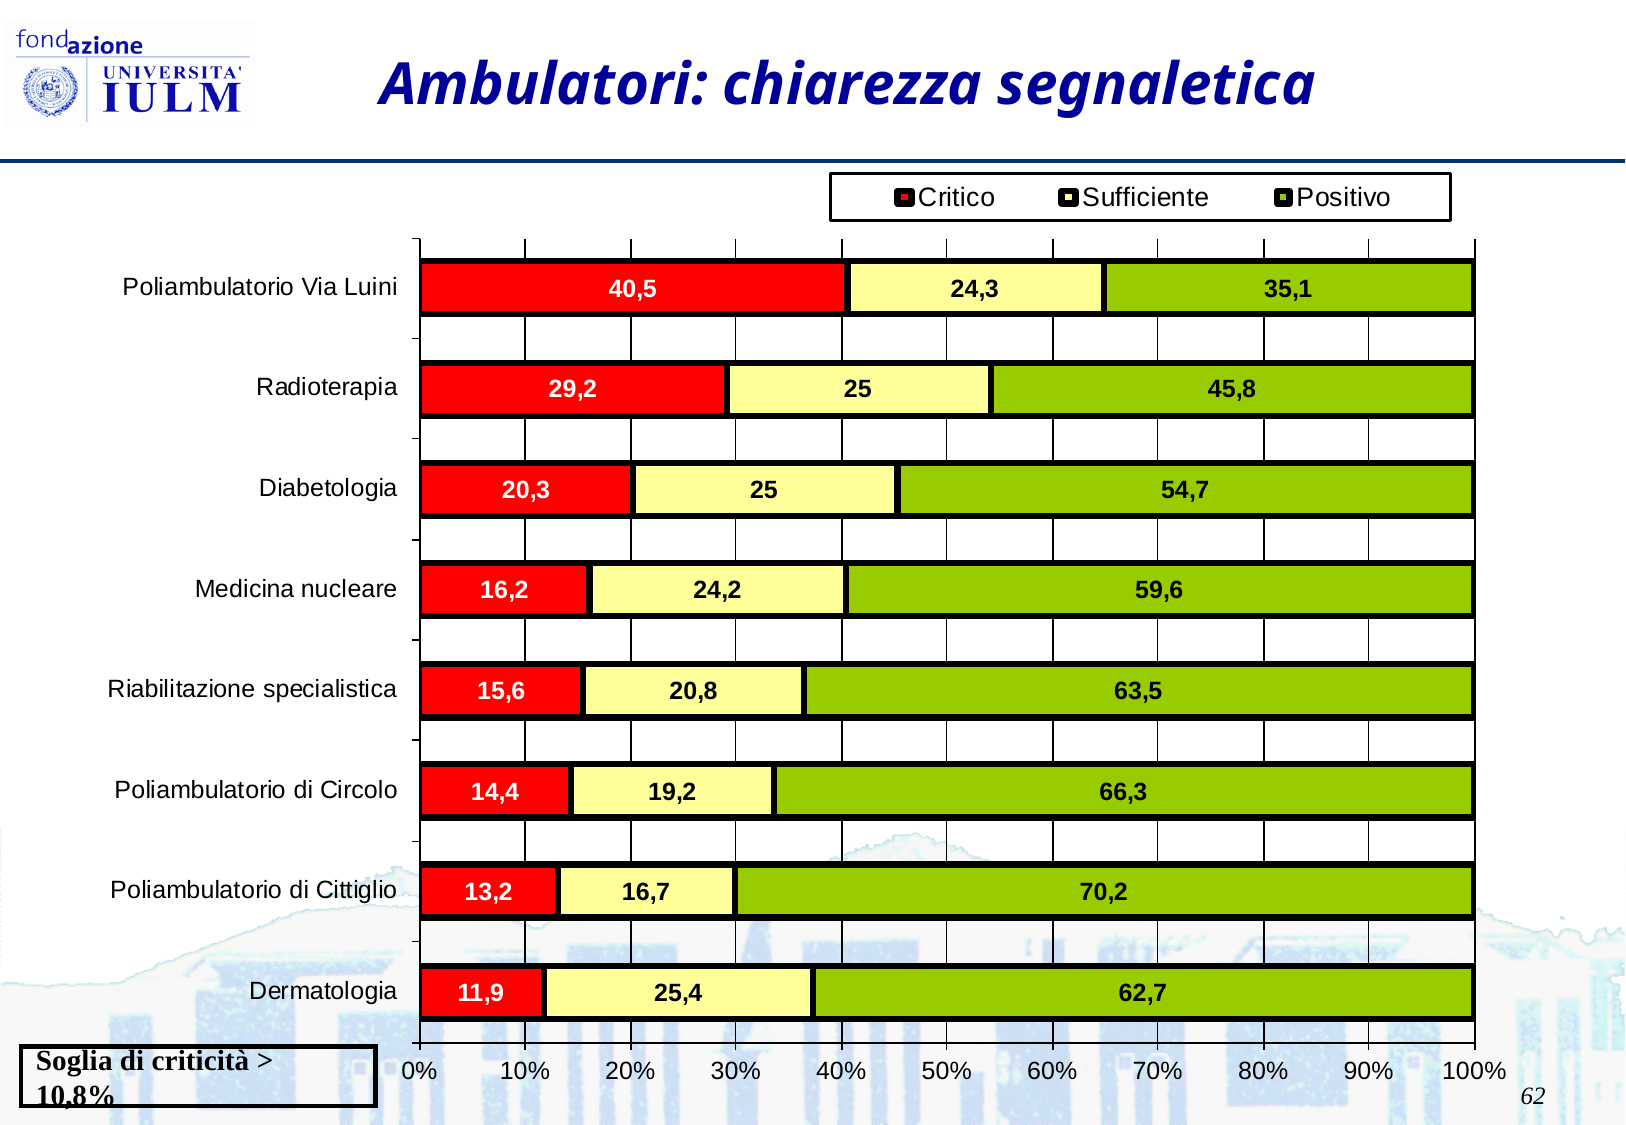

Ambulatori: chiarezza segnaletica
Soglia di criticità > 10,8%